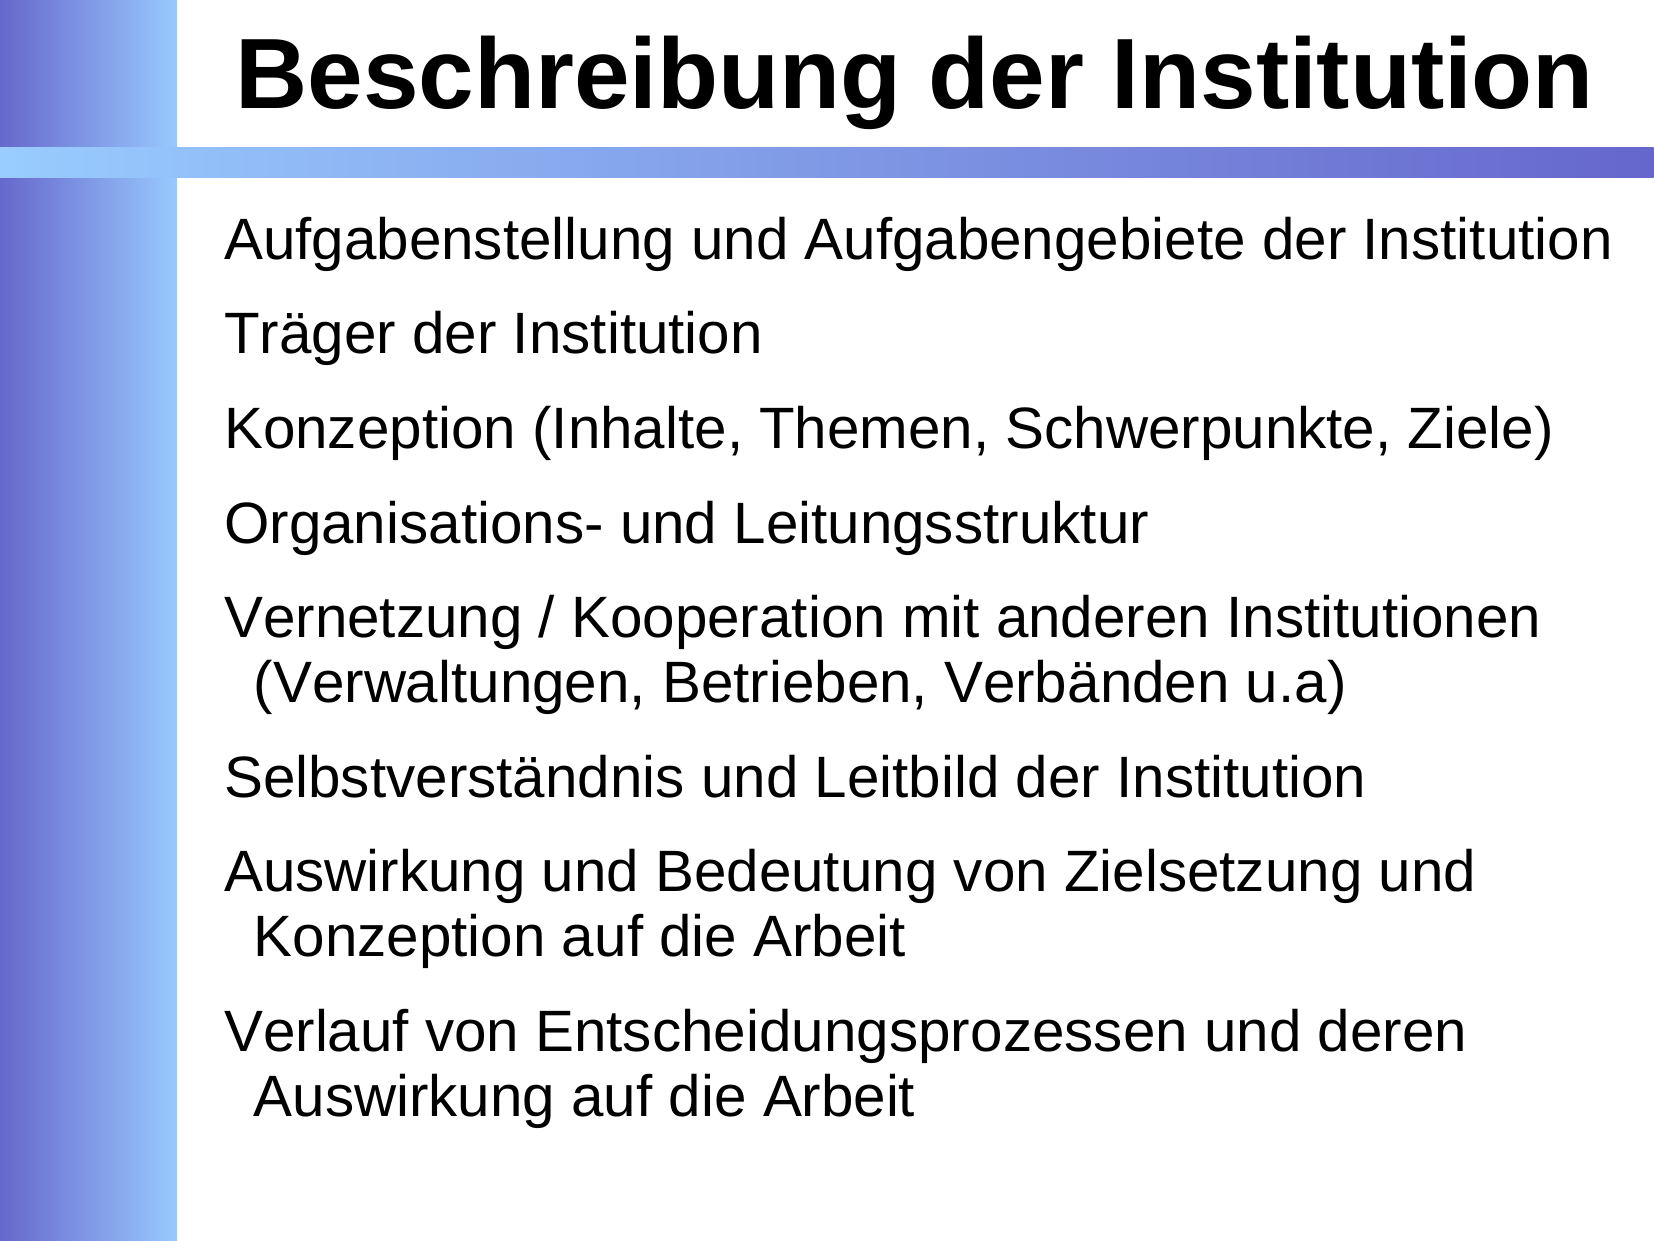

# Beschreibung der Institution
Aufgabenstellung und Aufgabengebiete der Institution
Träger der Institution
Konzeption (Inhalte, Themen, Schwerpunkte, Ziele)
Organisations- und Leitungsstruktur
Vernetzung / Kooperation mit anderen Institutionen (Verwaltungen, Betrieben, Verbänden u.a)
Selbstverständnis und Leitbild der Institution
Auswirkung und Bedeutung von Zielsetzung und Konzeption auf die Arbeit
Verlauf von Entscheidungsprozessen und deren Auswirkung auf die Arbeit